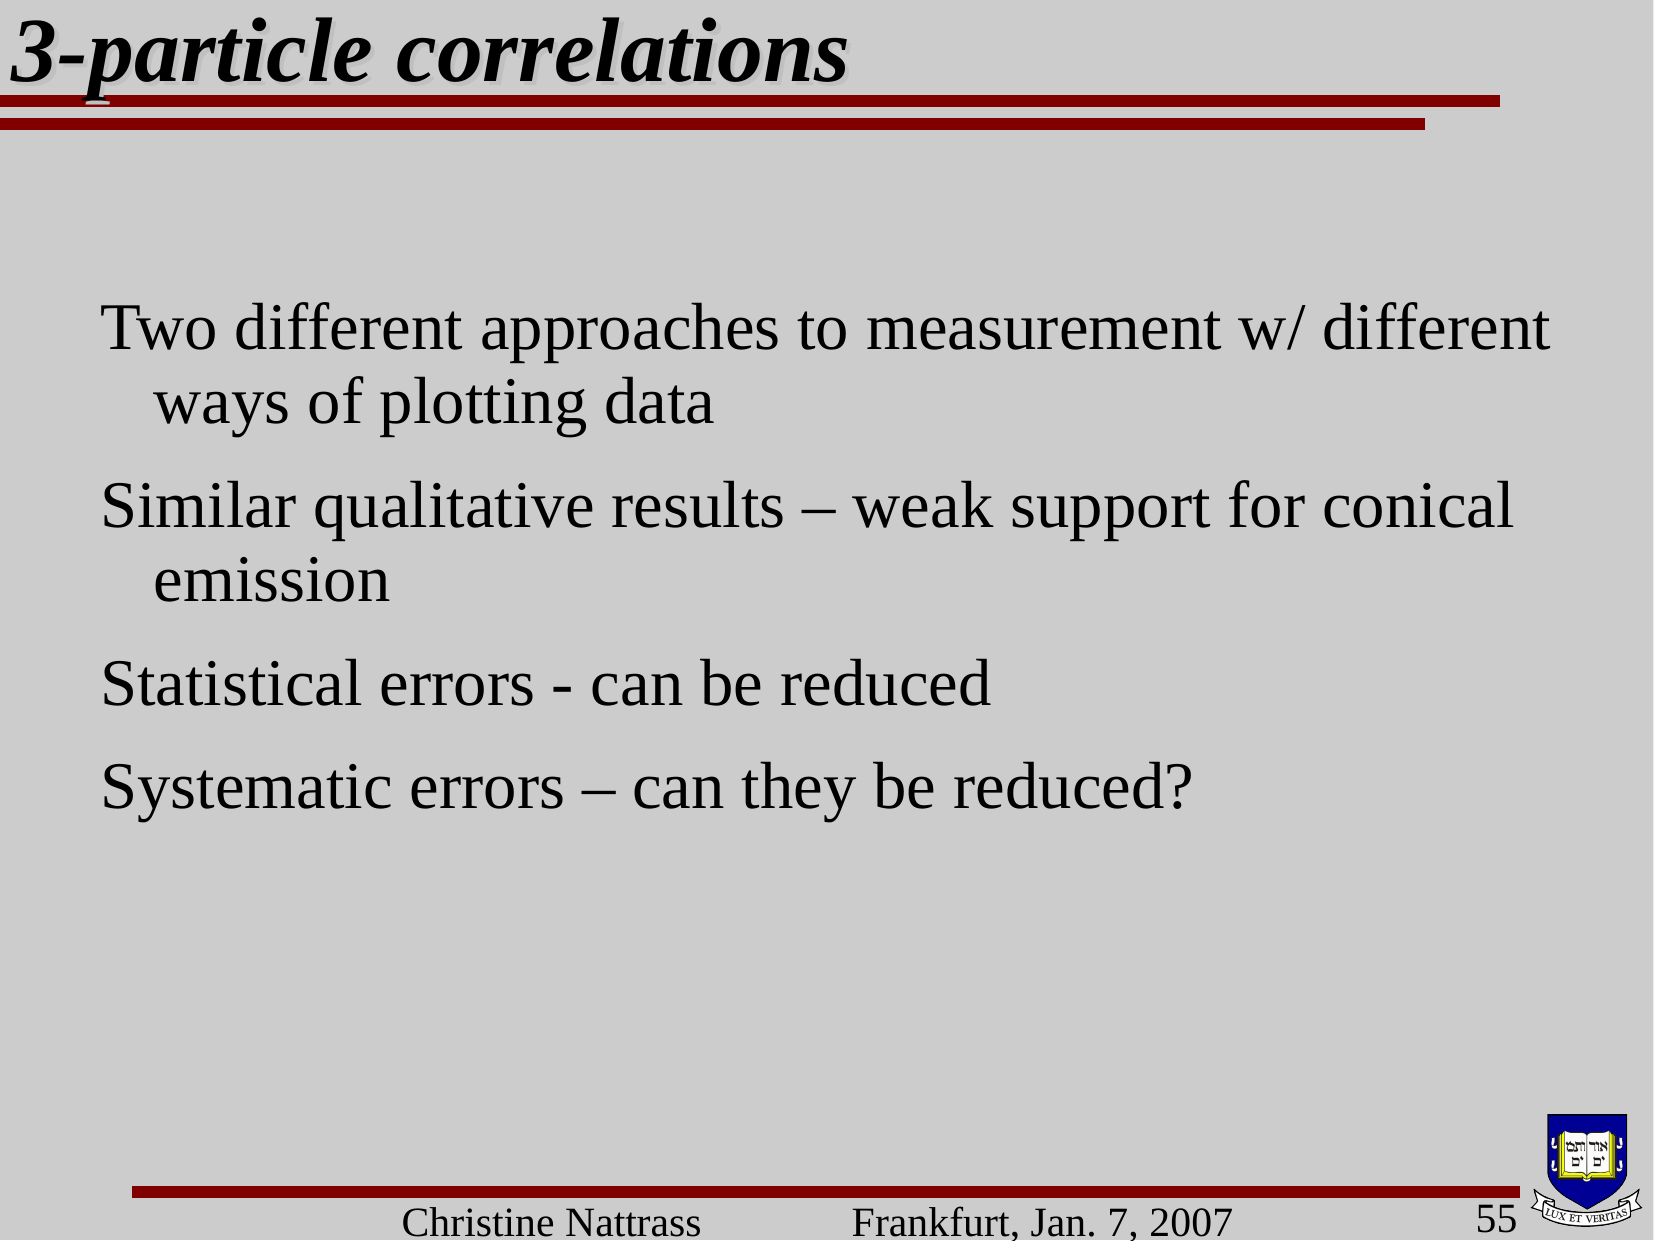

# 3-particle correlations
Two different approaches to measurement w/ different ways of plotting data
Similar qualitative results – weak support for conical emission
Statistical errors - can be reduced
Systematic errors – can they be reduced?